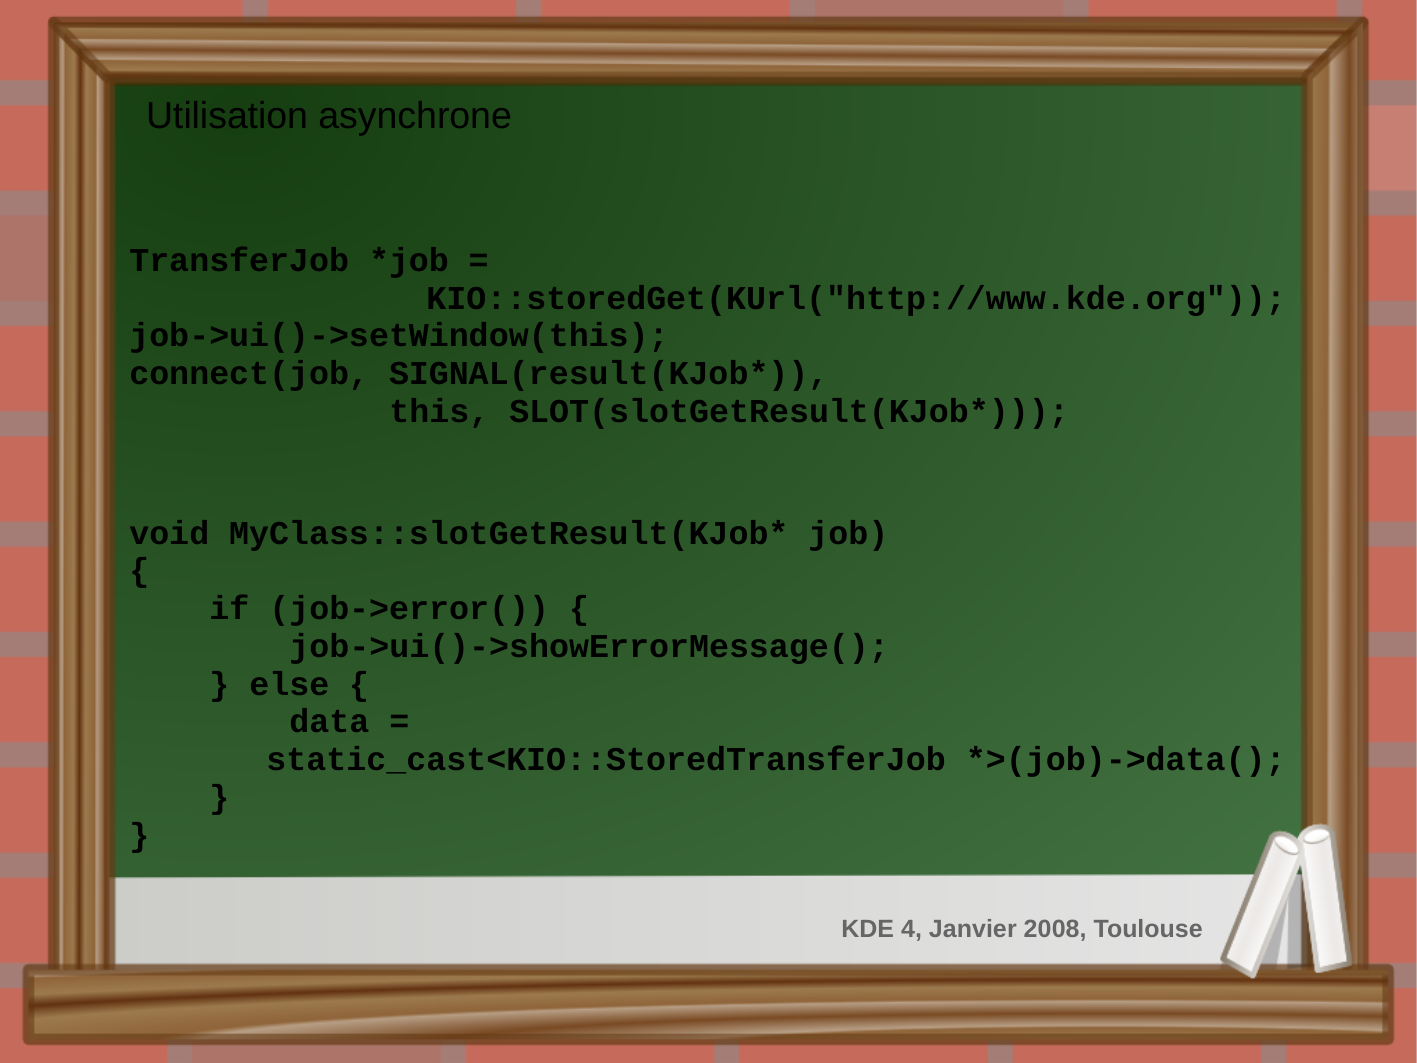

Utilisation asynchrone
TransferJob *job =
 KIO::storedGet(KUrl("http://www.kde.org"));
job->ui()->setWindow(this);
connect(job, SIGNAL(result(KJob*)),
 this, SLOT(slotGetResult(KJob*)));
void MyClass::slotGetResult(KJob* job)
{
 if (job->error()) {
 job->ui()->showErrorMessage();
 } else {
 data =
static_cast<KIO::StoredTransferJob *>(job)->data();
 }
}